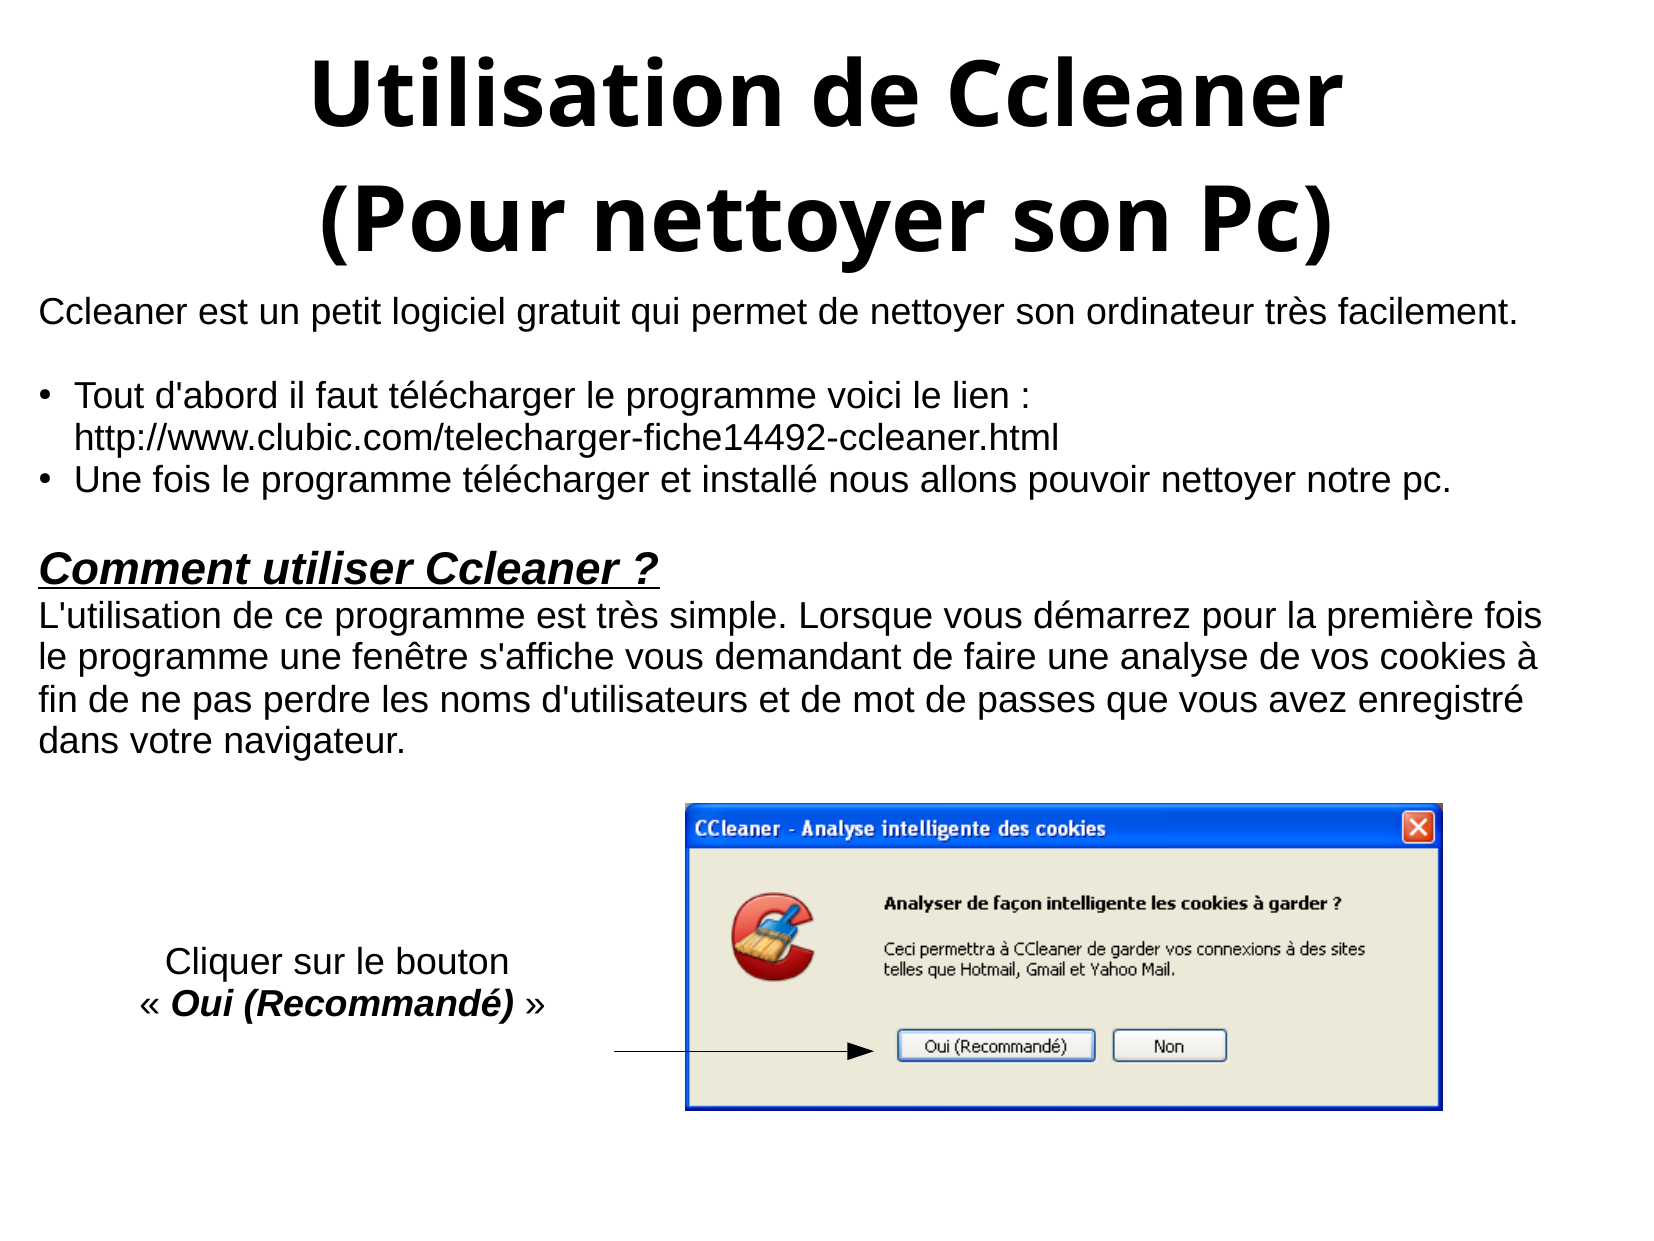

# Utilisation de Ccleaner (Pour nettoyer son Pc)
Ccleaner est un petit logiciel gratuit qui permet de nettoyer son ordinateur très facilement.
Tout d'abord il faut télécharger le programme voici le lien : http://www.clubic.com/telecharger-fiche14492-ccleaner.html
Une fois le programme télécharger et installé nous allons pouvoir nettoyer notre pc.
Comment utiliser Ccleaner ?
L'utilisation de ce programme est très simple. Lorsque vous démarrez pour la première fois le programme une fenêtre s'affiche vous demandant de faire une analyse de vos cookies à fin de ne pas perdre les noms d'utilisateurs et de mot de passes que vous avez enregistré dans votre navigateur.
Cliquer sur le bouton
« Oui (Recommandé) »